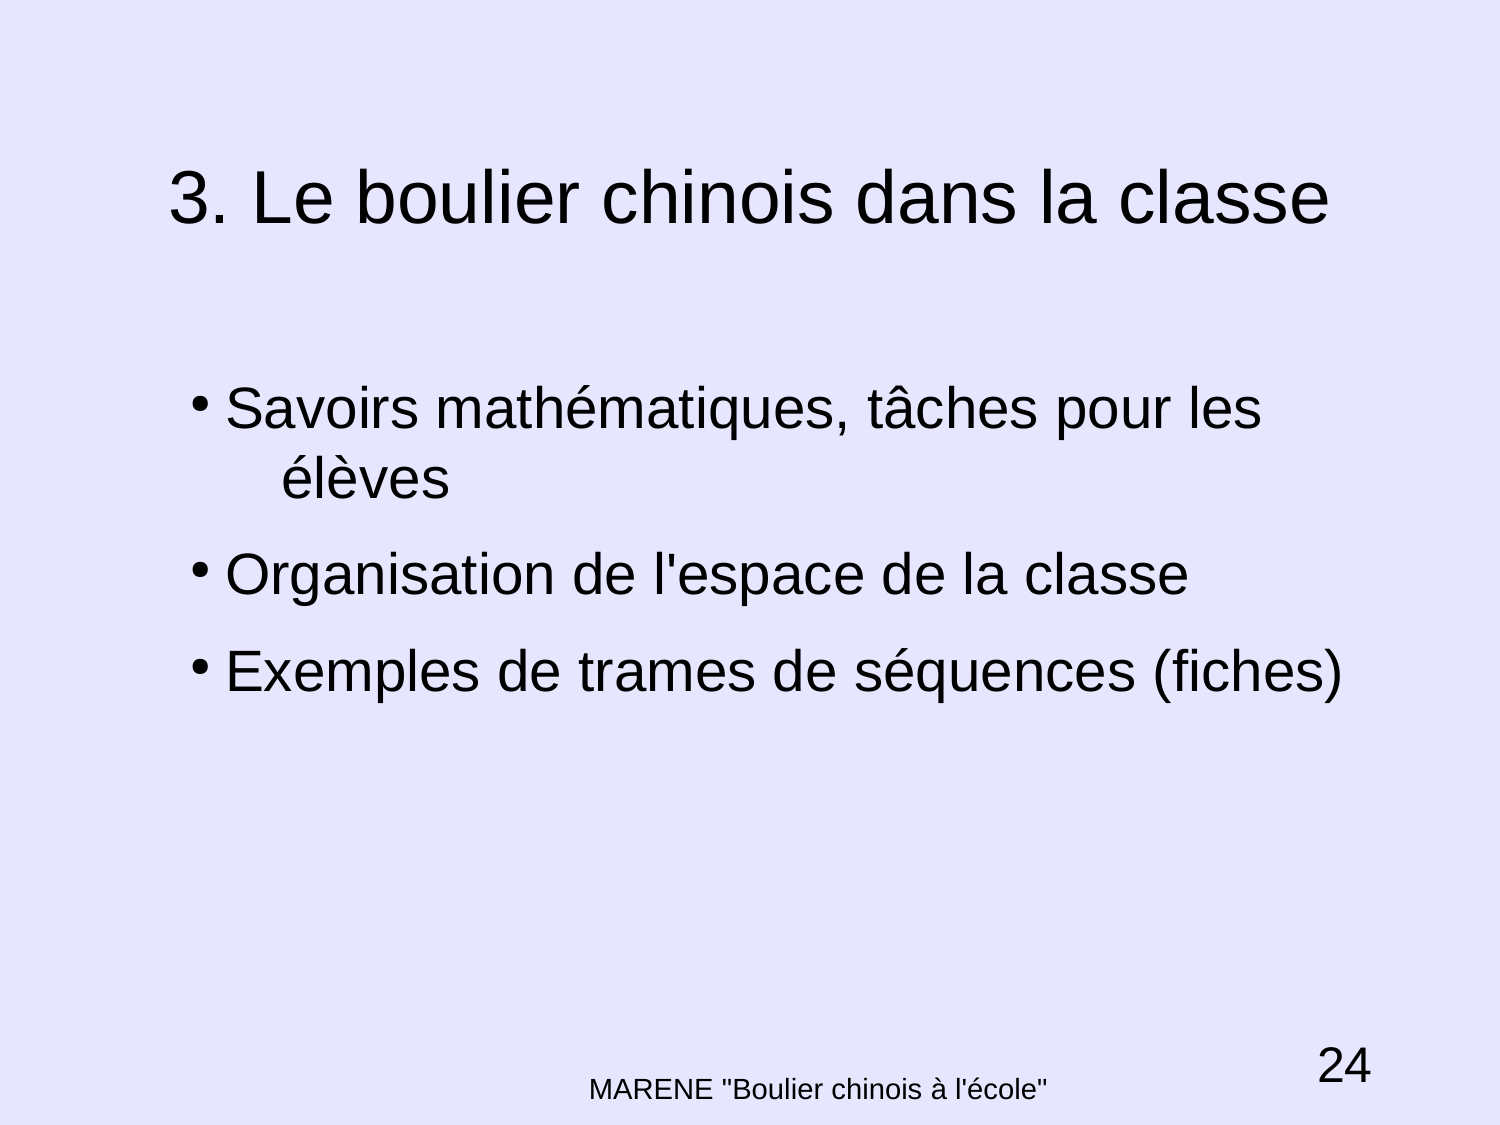

# 3. Le boulier chinois dans la classe
Savoirs mathématiques, tâches pour les élèves
Organisation de l'espace de la classe
Exemples de trames de séquences (fiches)
24